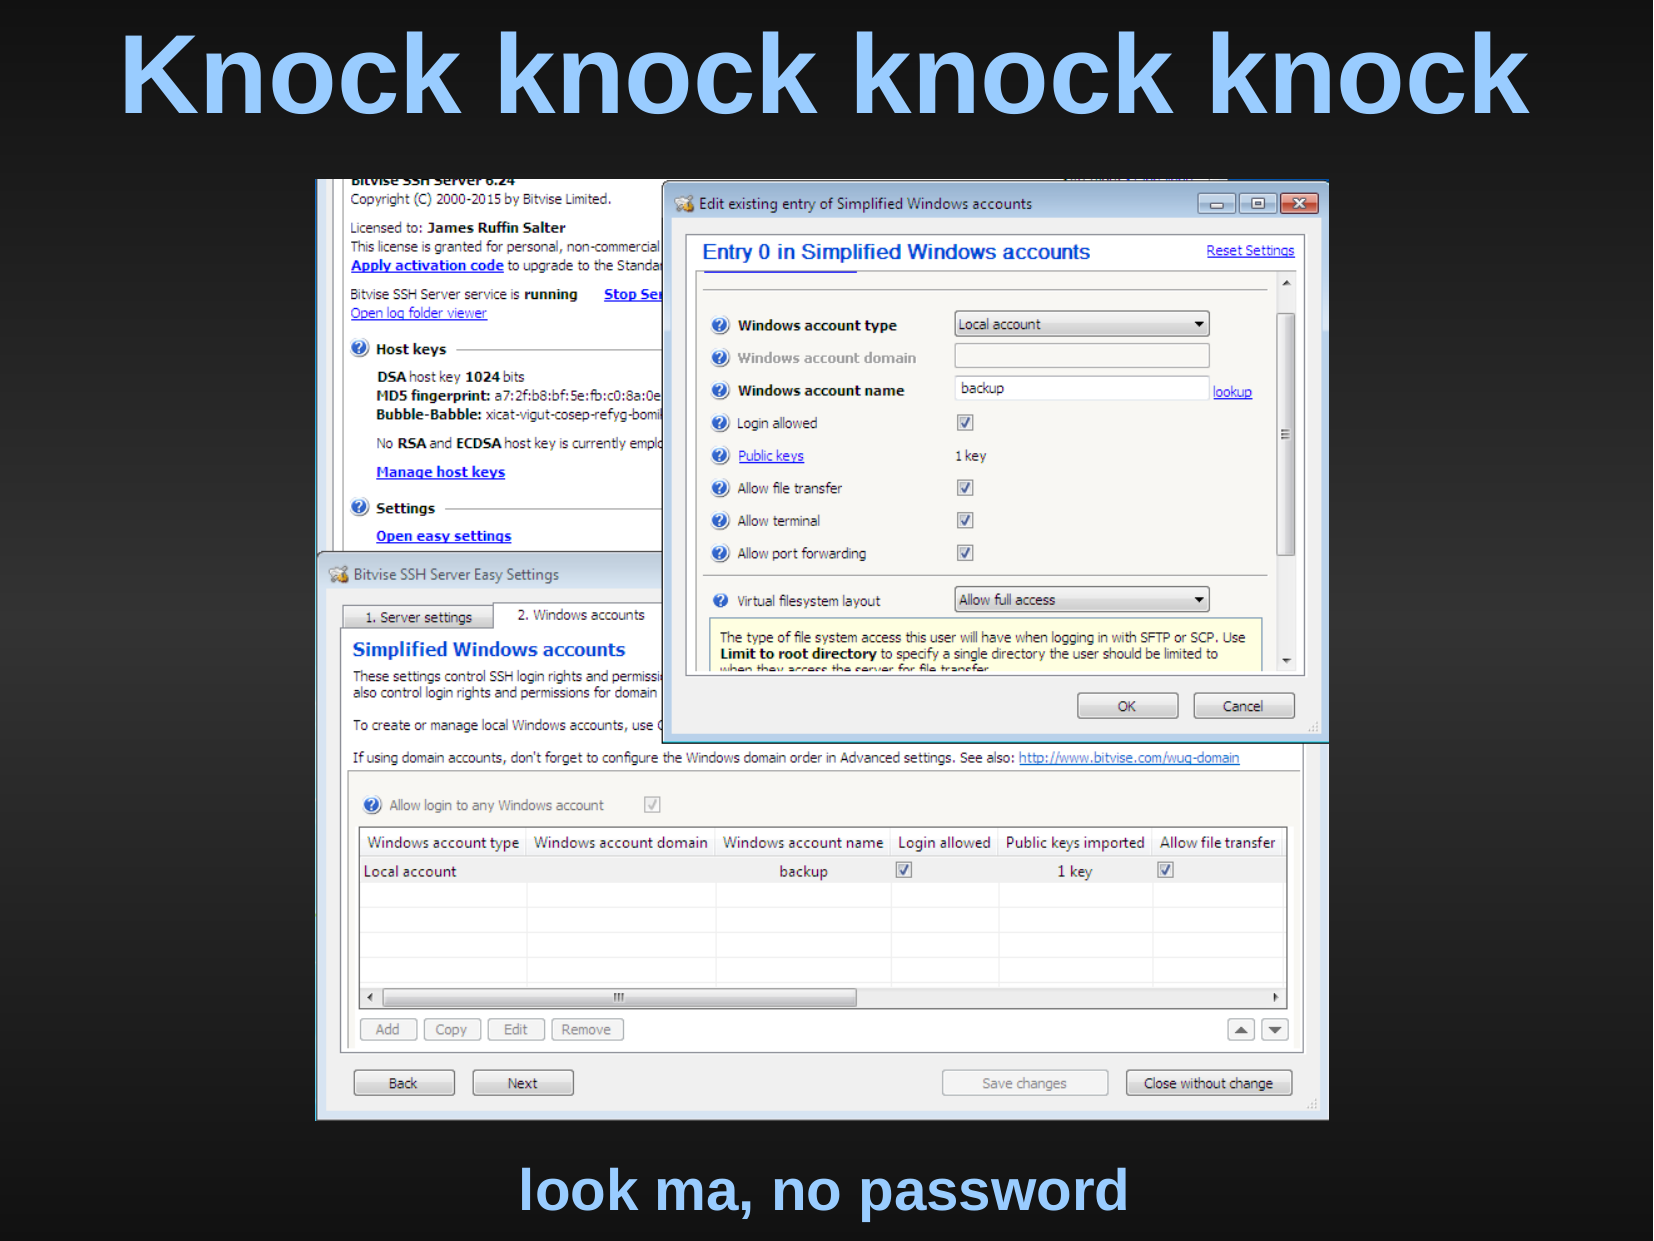

# Knock knock knock knock
look ma, no password